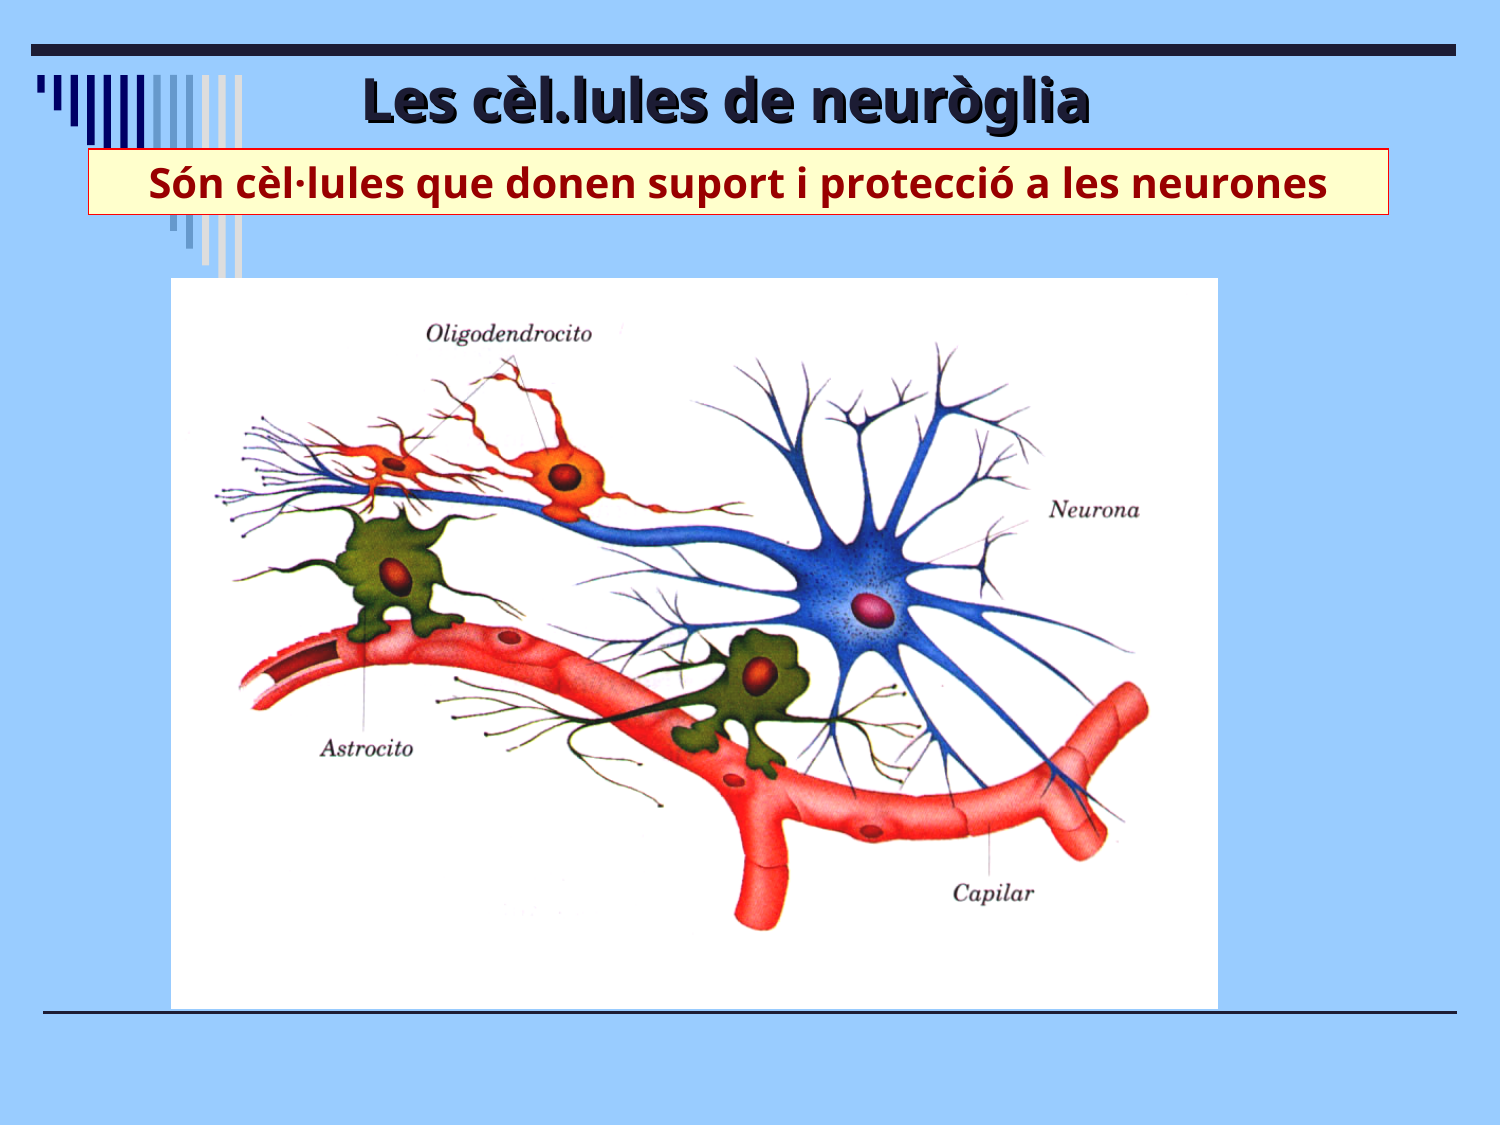

Les cèl.lules de neuròglia
Són cèl·lules que donen suport i protecció a les neurones